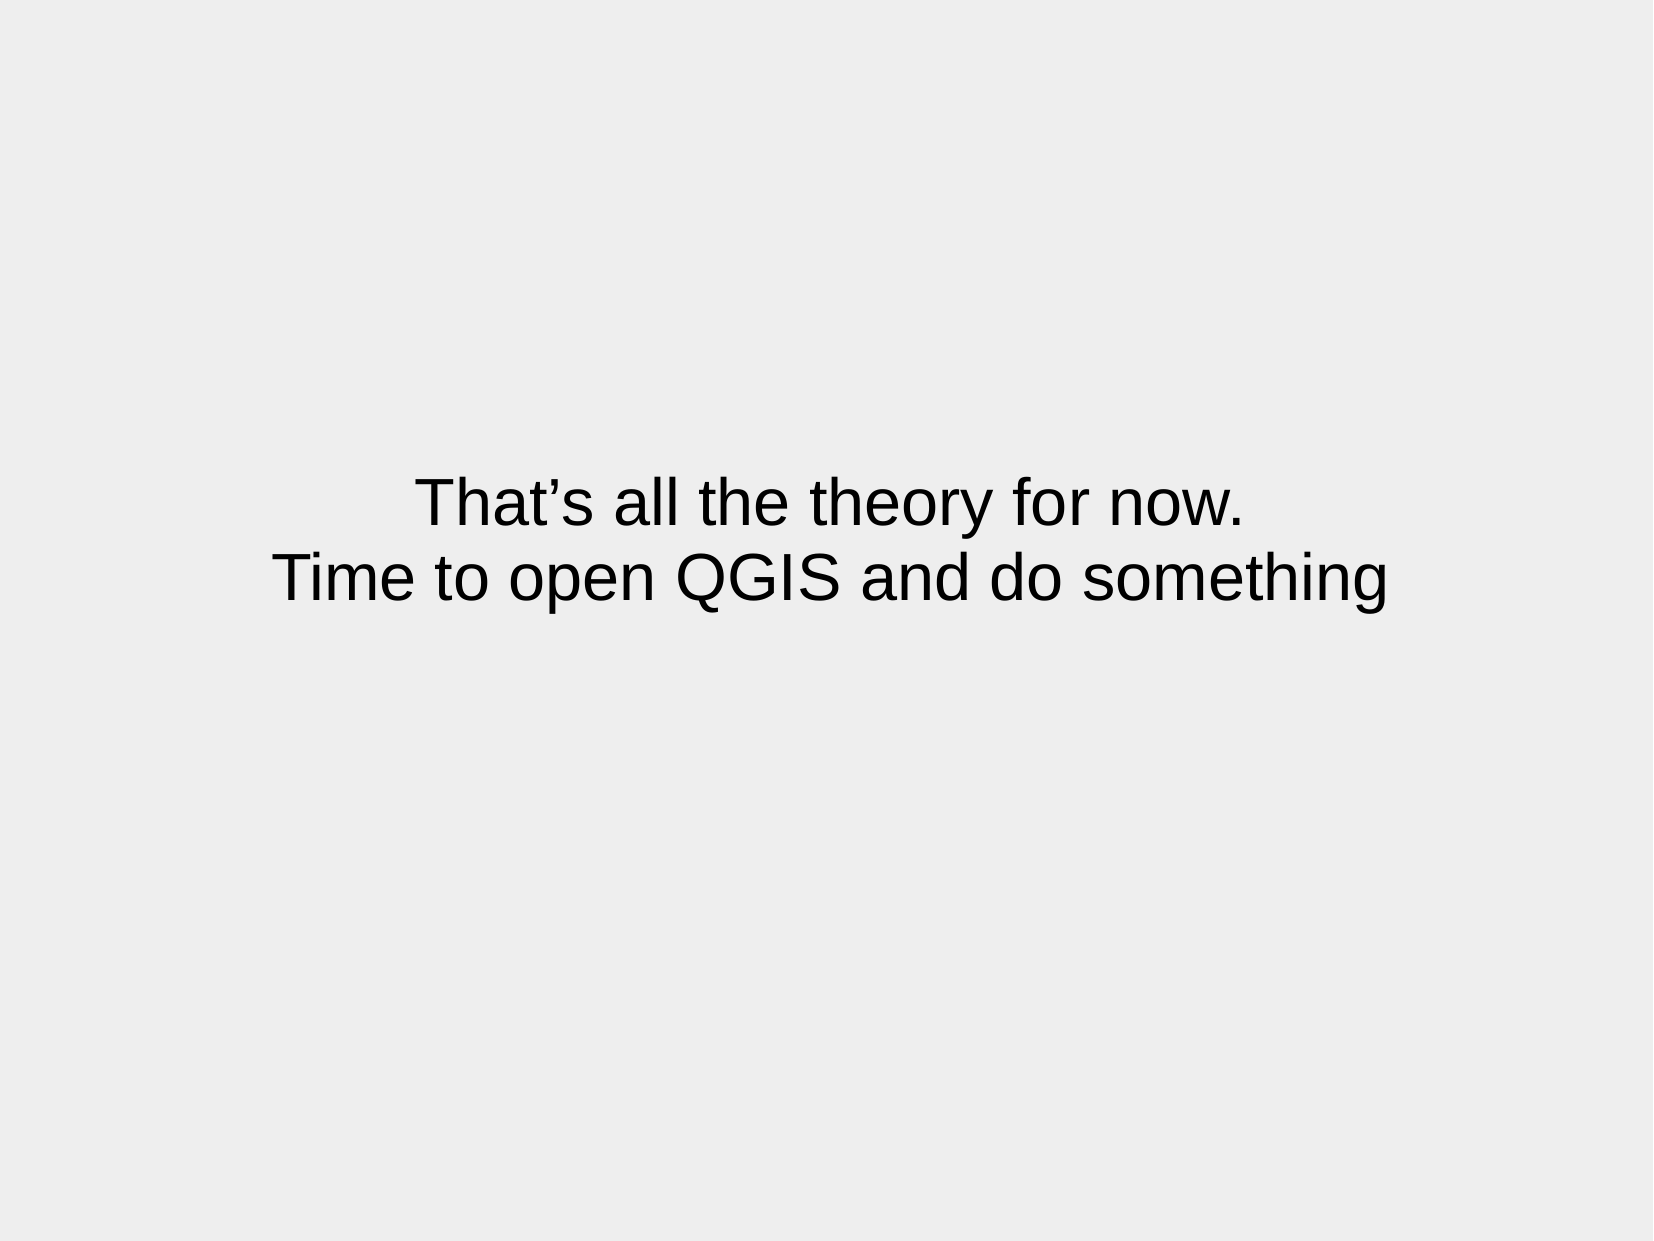

# That’s all the theory for now.
Time to open QGIS and do something